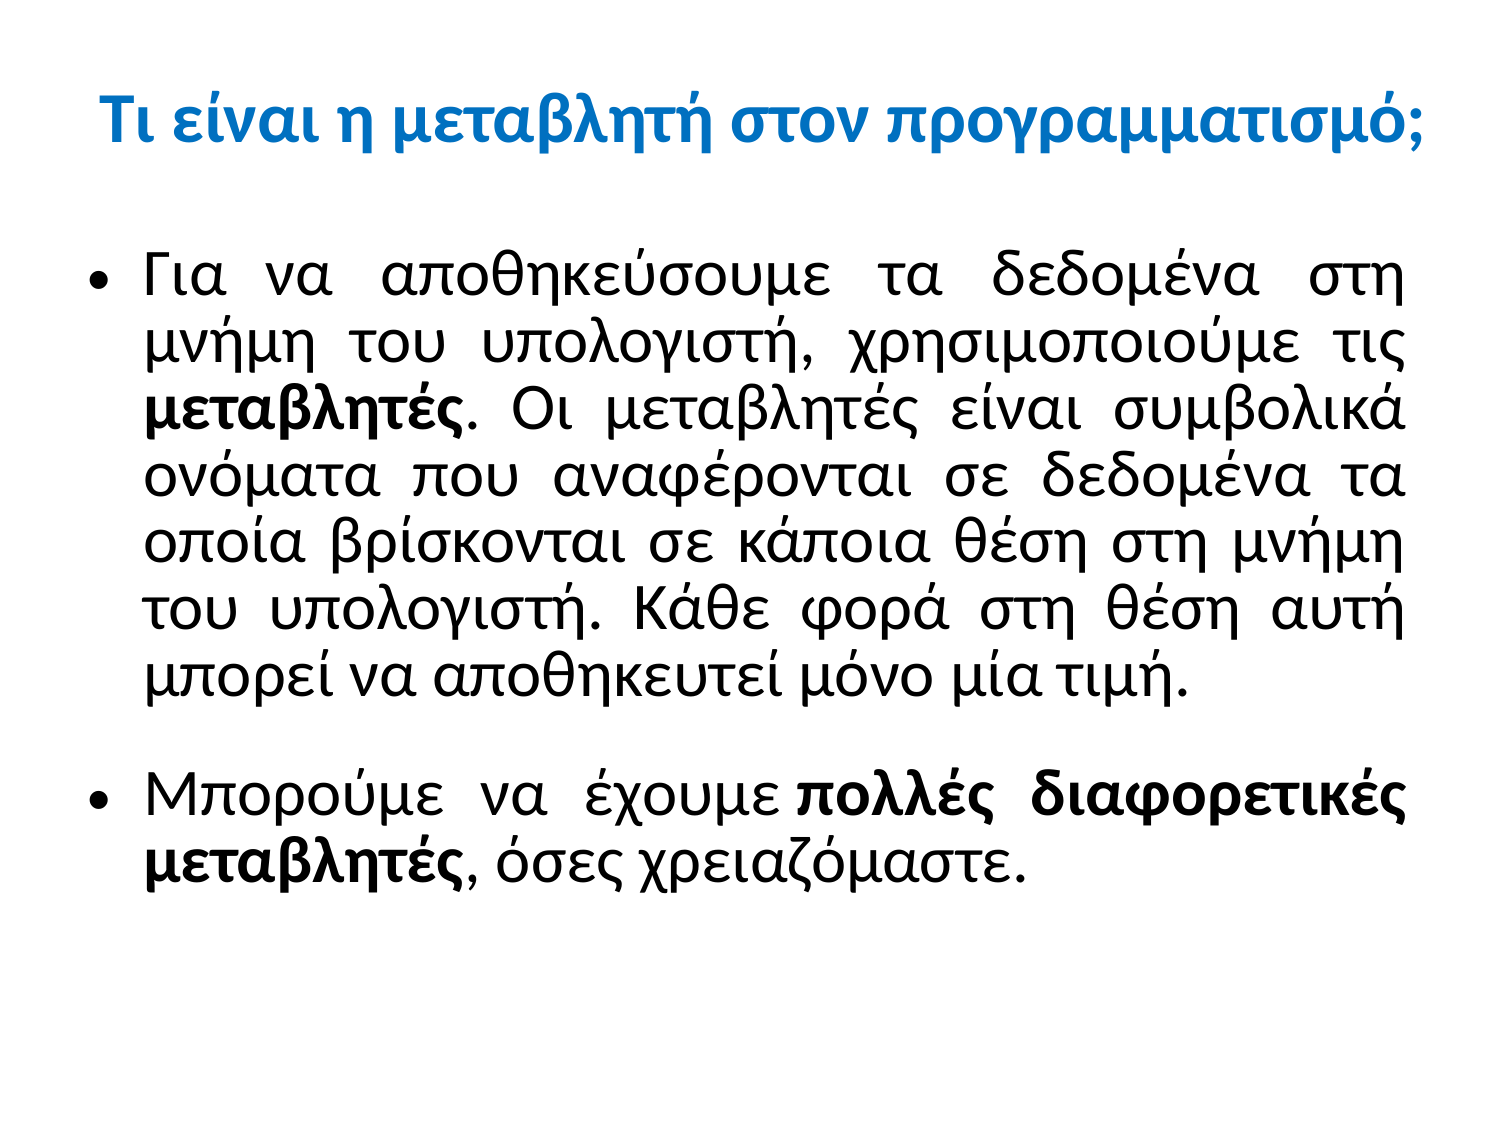

Τι είναι η μεταβλητή στον προγραμματισμό;
Για να αποθηκεύσουμε τα δεδομένα στη μνήμη του υπολογιστή, χρησιμοποιούμε τις μεταβλητές. Οι μεταβλητές είναι συμβολικά ονόματα που αναφέρονται σε δεδομένα τα οποία βρίσκονται σε κάποια θέση στη μνήμη του υπολογιστή. Κάθε φορά στη θέση αυτή μπορεί να αποθηκευτεί μόνο μία τιμή.
Μπορούμε να έχουμε πολλές διαφορετικές μεταβλητές, όσες χρειαζόμαστε.